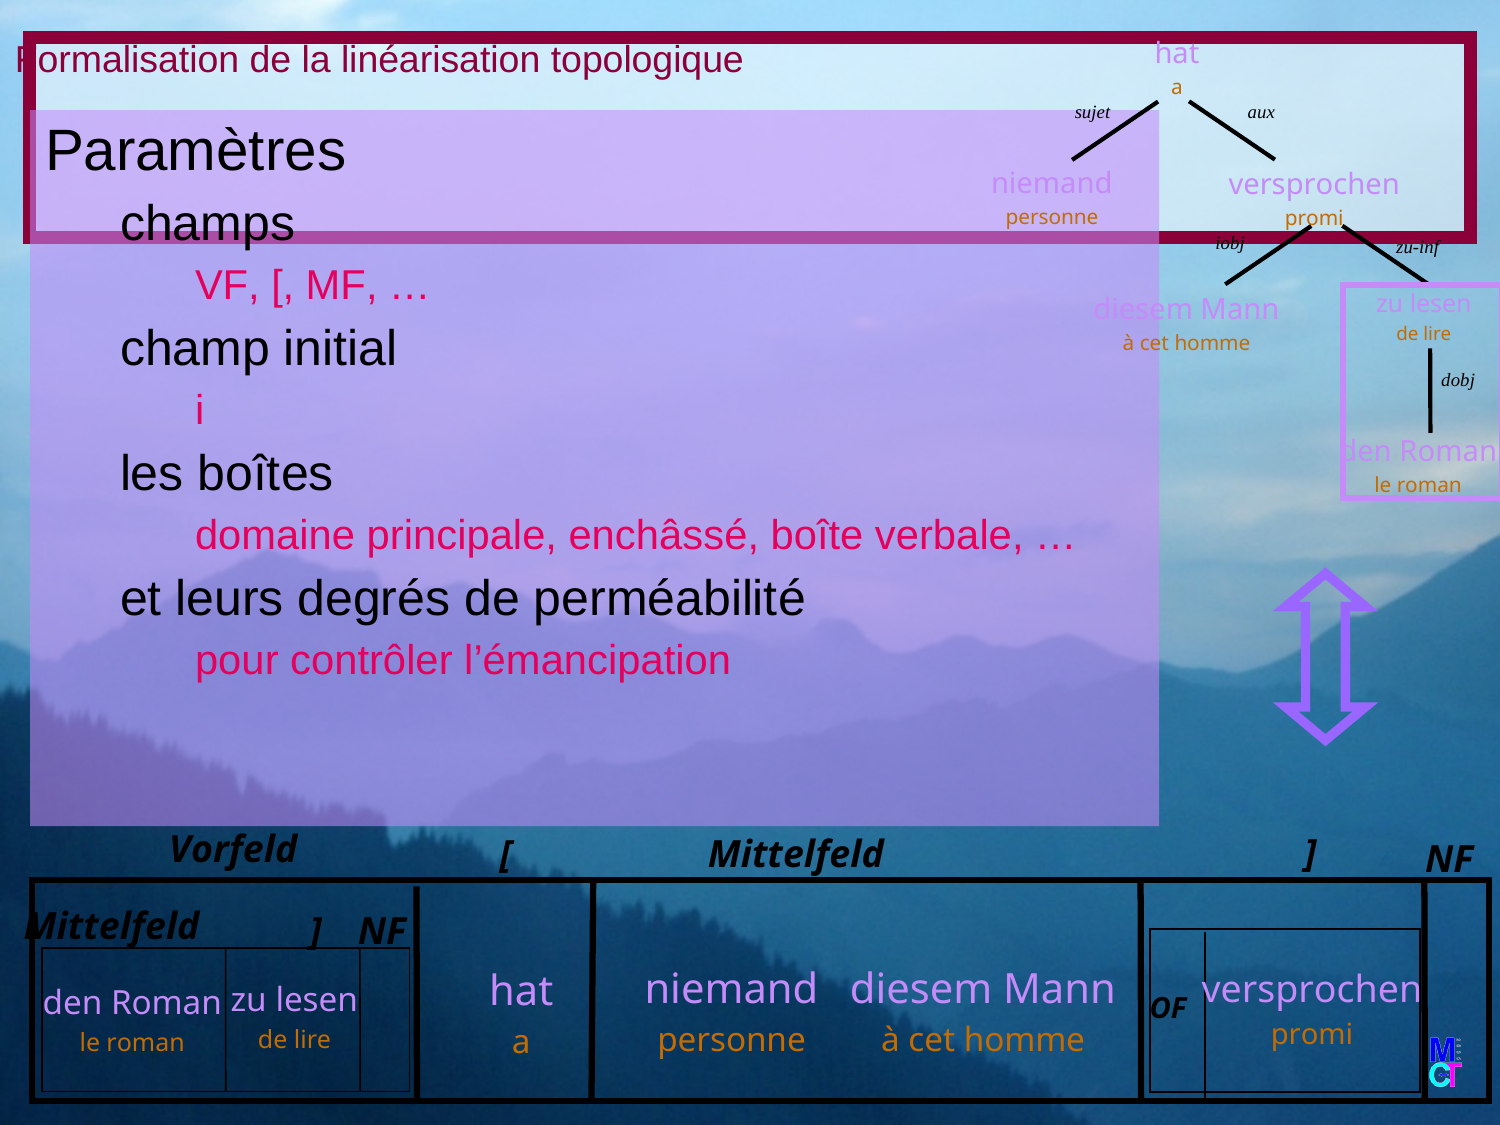

Formalisation de la linéarisation topologique
hat
a
sujet
aux
niemand
personne
versprochen
promi
iobj
zu-inf
zu lesen
de lire
diesem Mann
à cet homme
dobj
den Roman
le roman
#
Paramètres
champs
VF, [, MF, …
champ initial
i
les boîtes
domaine principale, enchâssé, boîte verbale, …
et leurs degrés de perméabilité
pour contrôler l’émancipation
Vorfeld
]
[ 	 Mittelfeld
NF
Mittelfeld
]
NF
OF
niemand
personne
diesem Mann
à cet homme
hat
a
versprochen
promi
zu lesen
de lire
den Roman
le roman